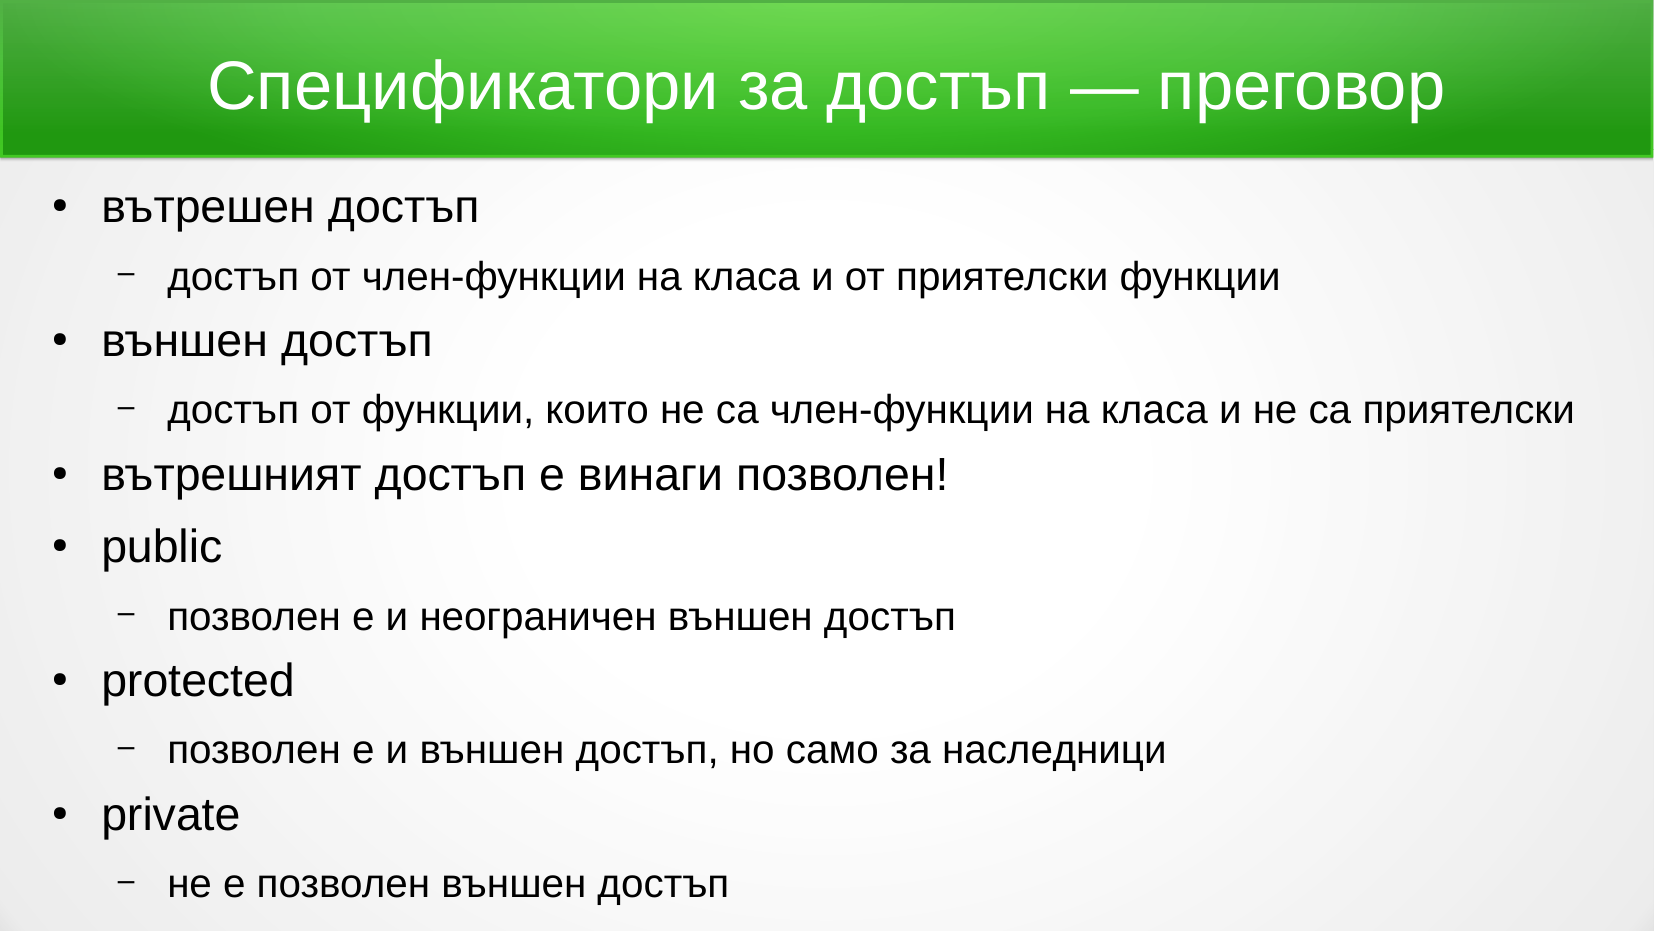

# Спецификатори за достъп — преговор
вътрешен достъп
достъп от член-функции на класа и от приятелски функции
външен достъп
достъп от функции, които не са член-функции на класа и не са приятелски
вътрешният достъп е винаги позволен!
public
позволен е и неограничен външен достъп
protected
позволен е и външен достъп, но само за наследници
private
не е позволен външен достъп